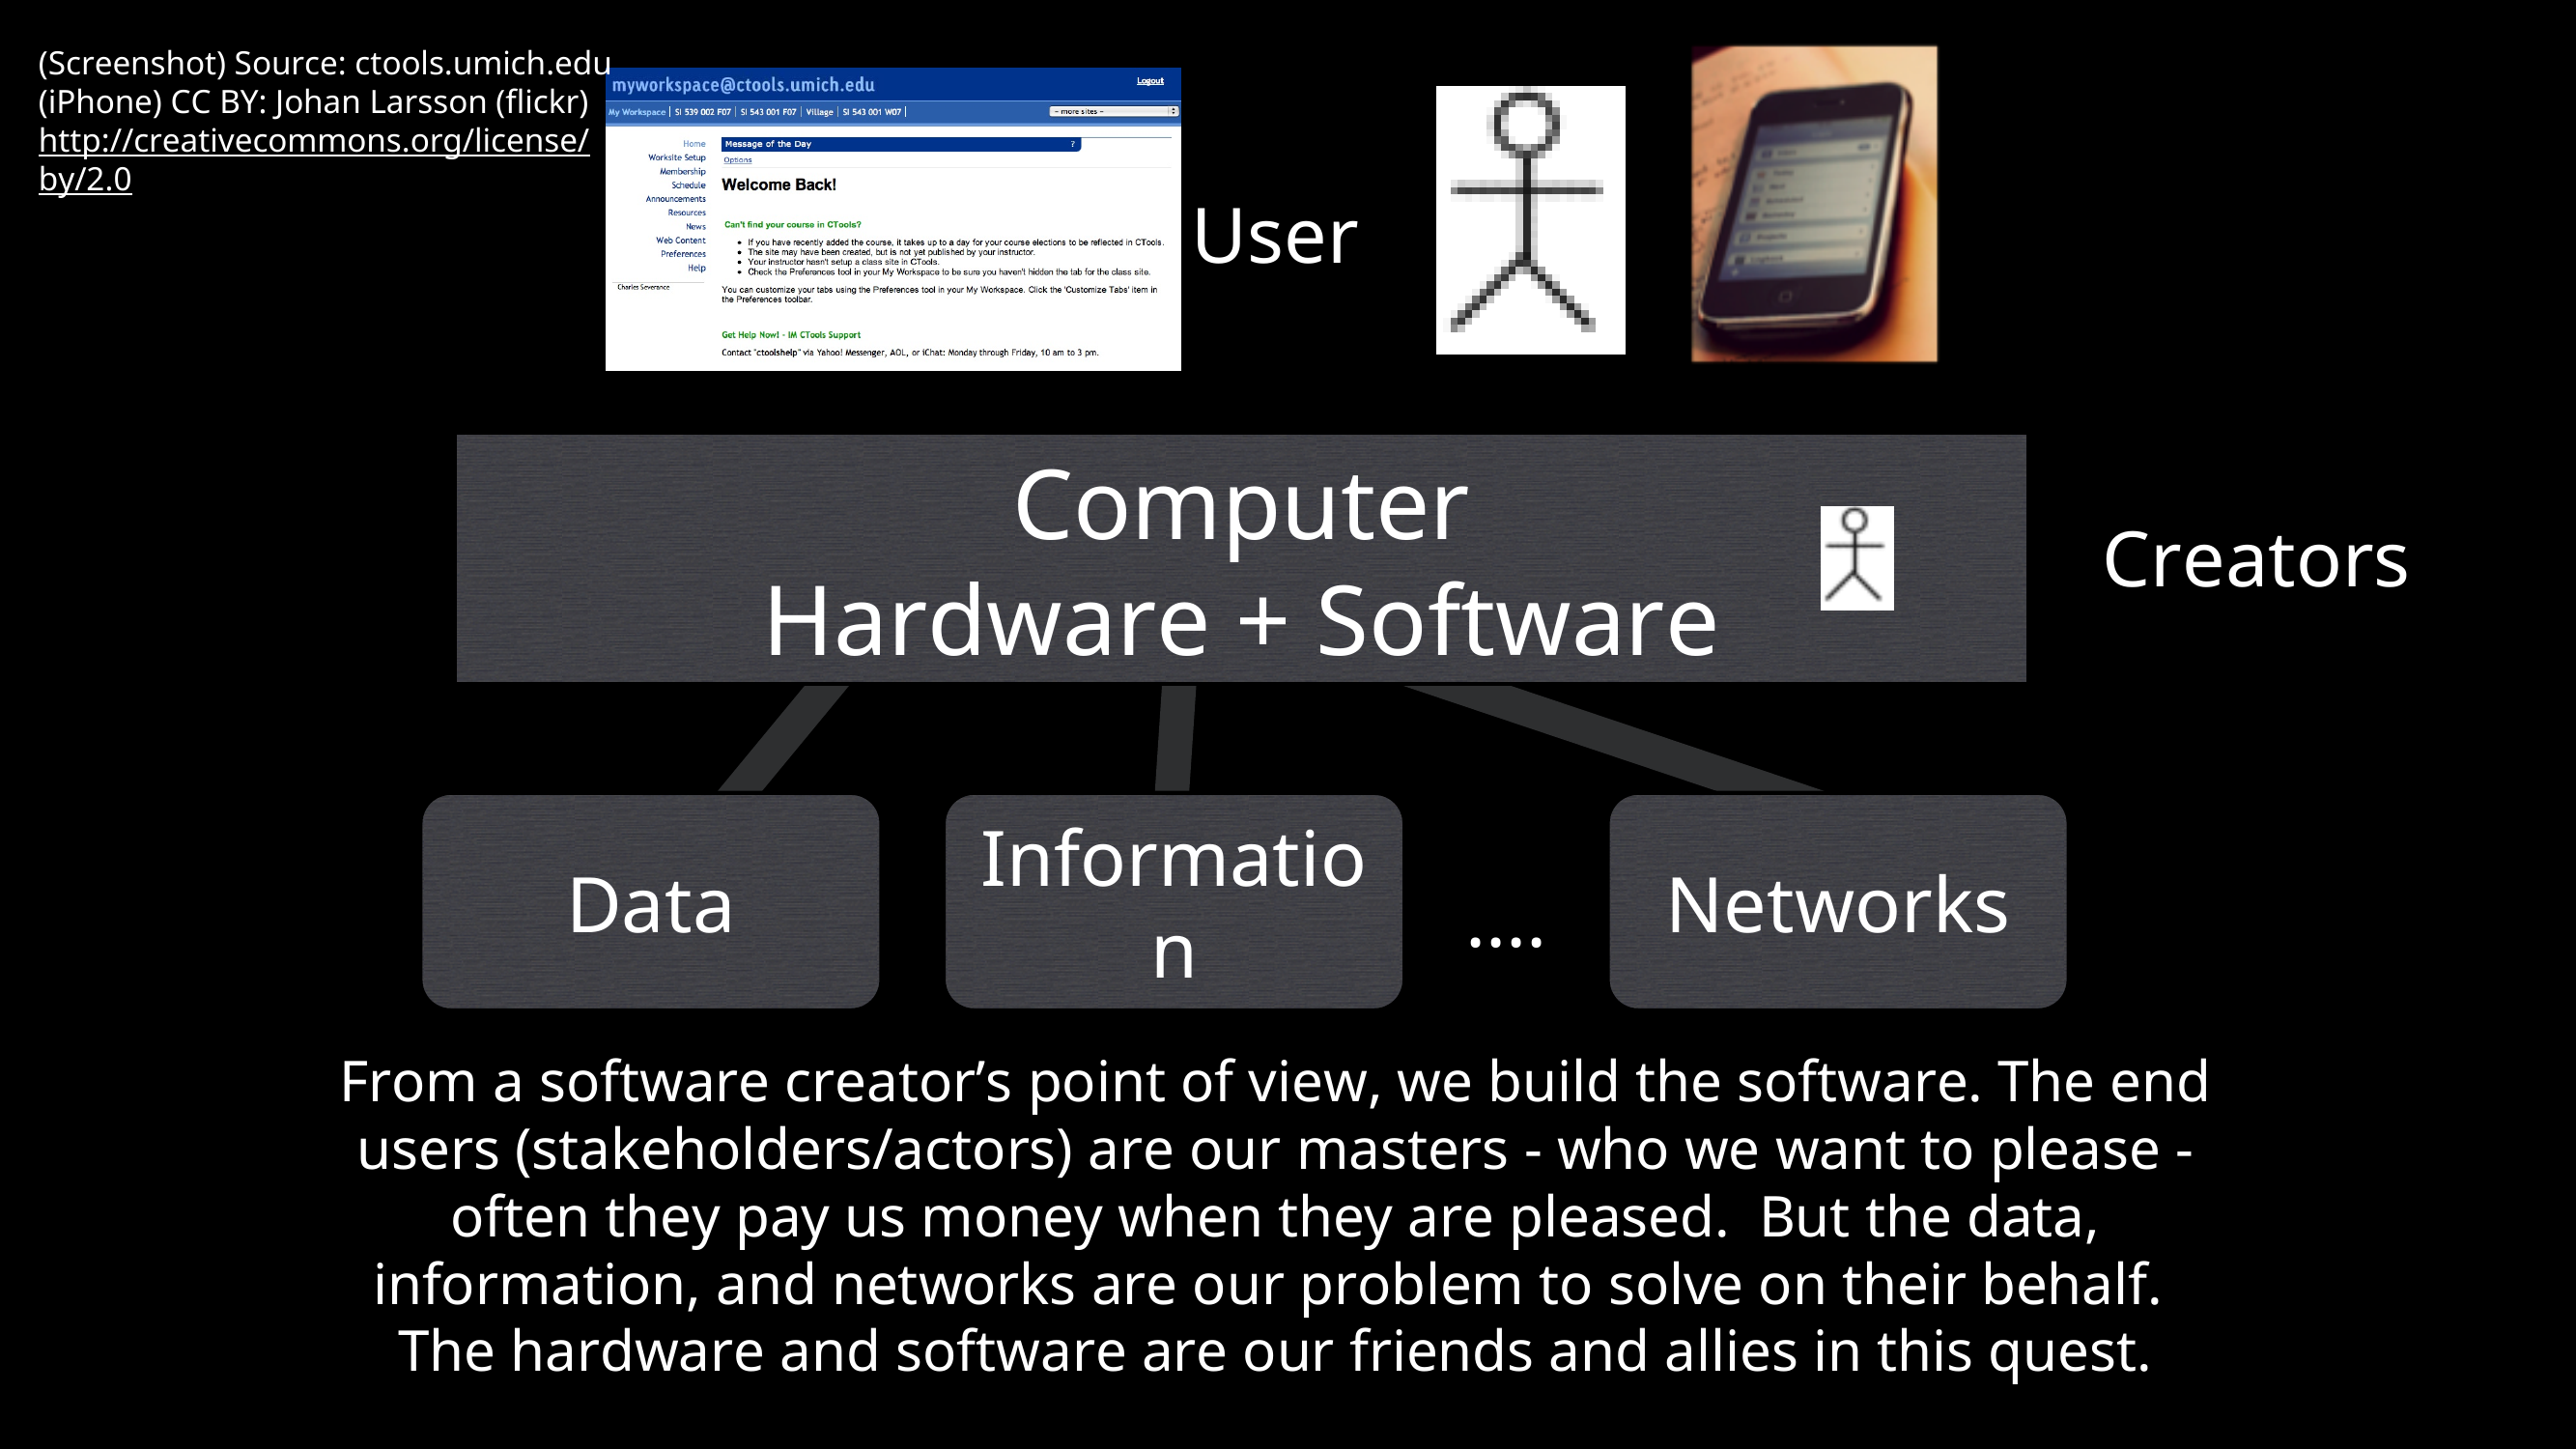

(Screenshot) Source: ctools.umich.edu
(iPhone) CC BY: Johan Larsson (flickr)
http://creativecommons.org/license/by/2.0
User
Computer
Hardware + Software
Creators
Data
Information
Networks
....
From a software creator’s point of view, we build the software. The end users (stakeholders/actors) are our masters - who we want to please - often they pay us money when they are pleased. But the data, information, and networks are our problem to solve on their behalf. The hardware and software are our friends and allies in this quest.